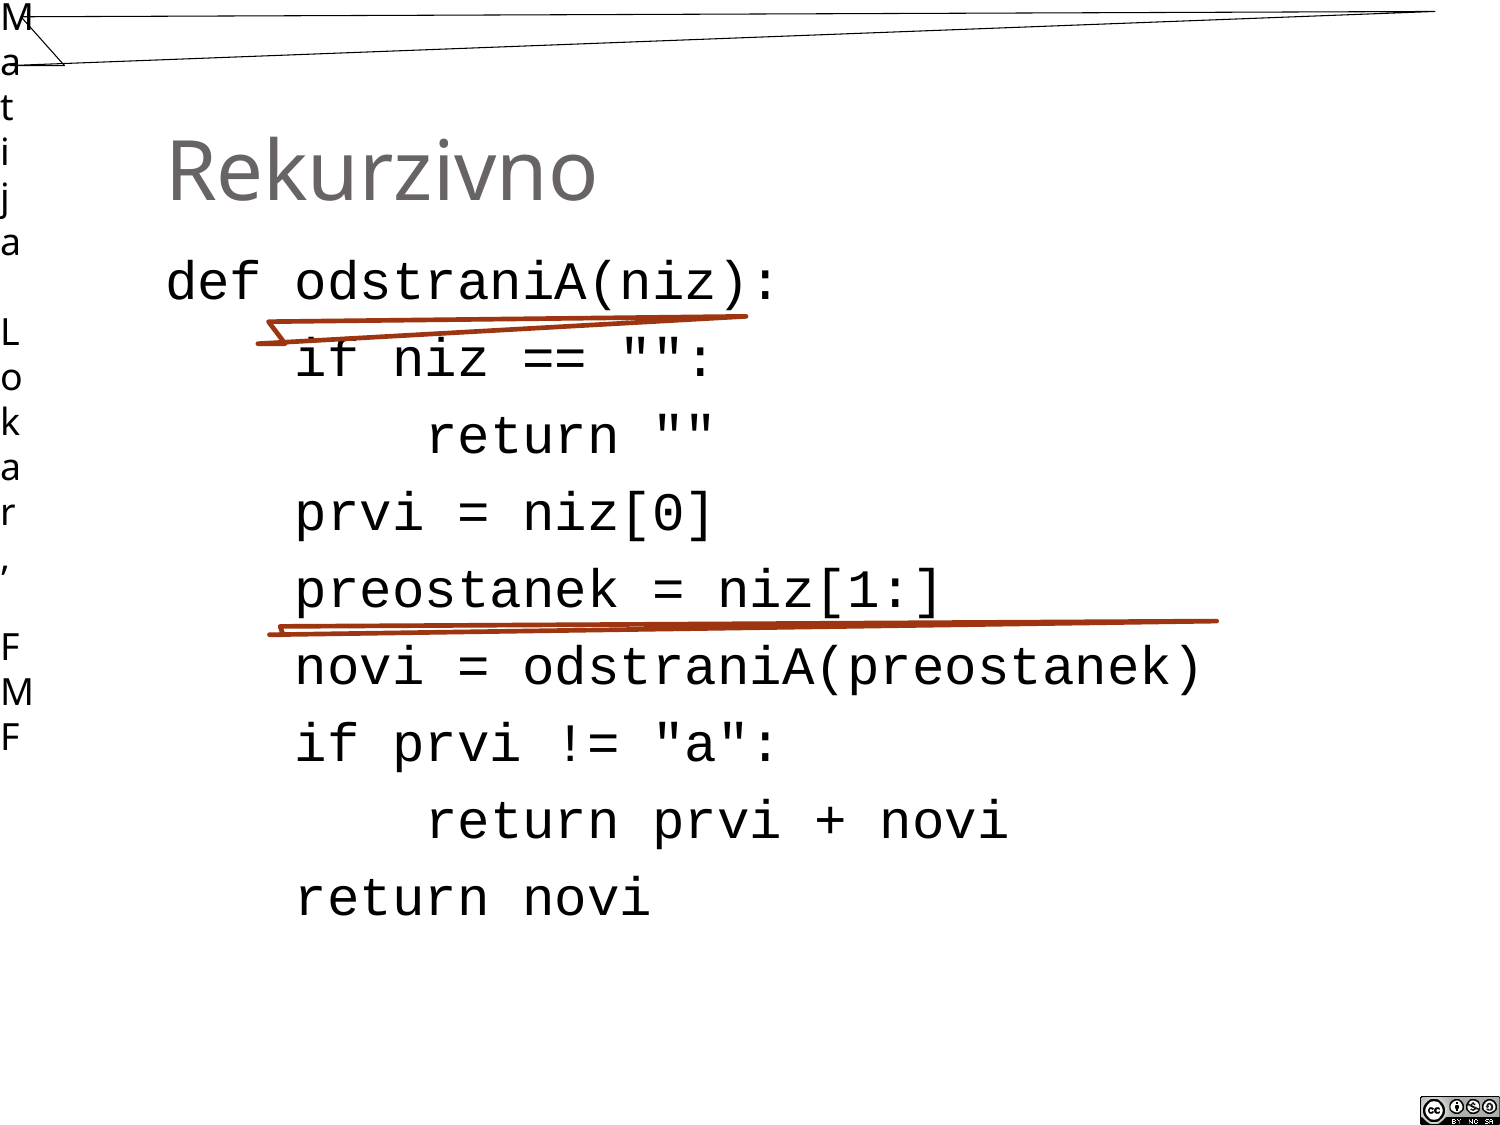

Matija Lokar, FMF
# Rekurzivno
def odstraniA(niz):
 if niz == "":
 return ""
 prvi = niz[0]
 preostanek = niz[1:]
 novi = odstraniA(preostanek)
 if prvi != "a":
 return prvi + novi
 return novi